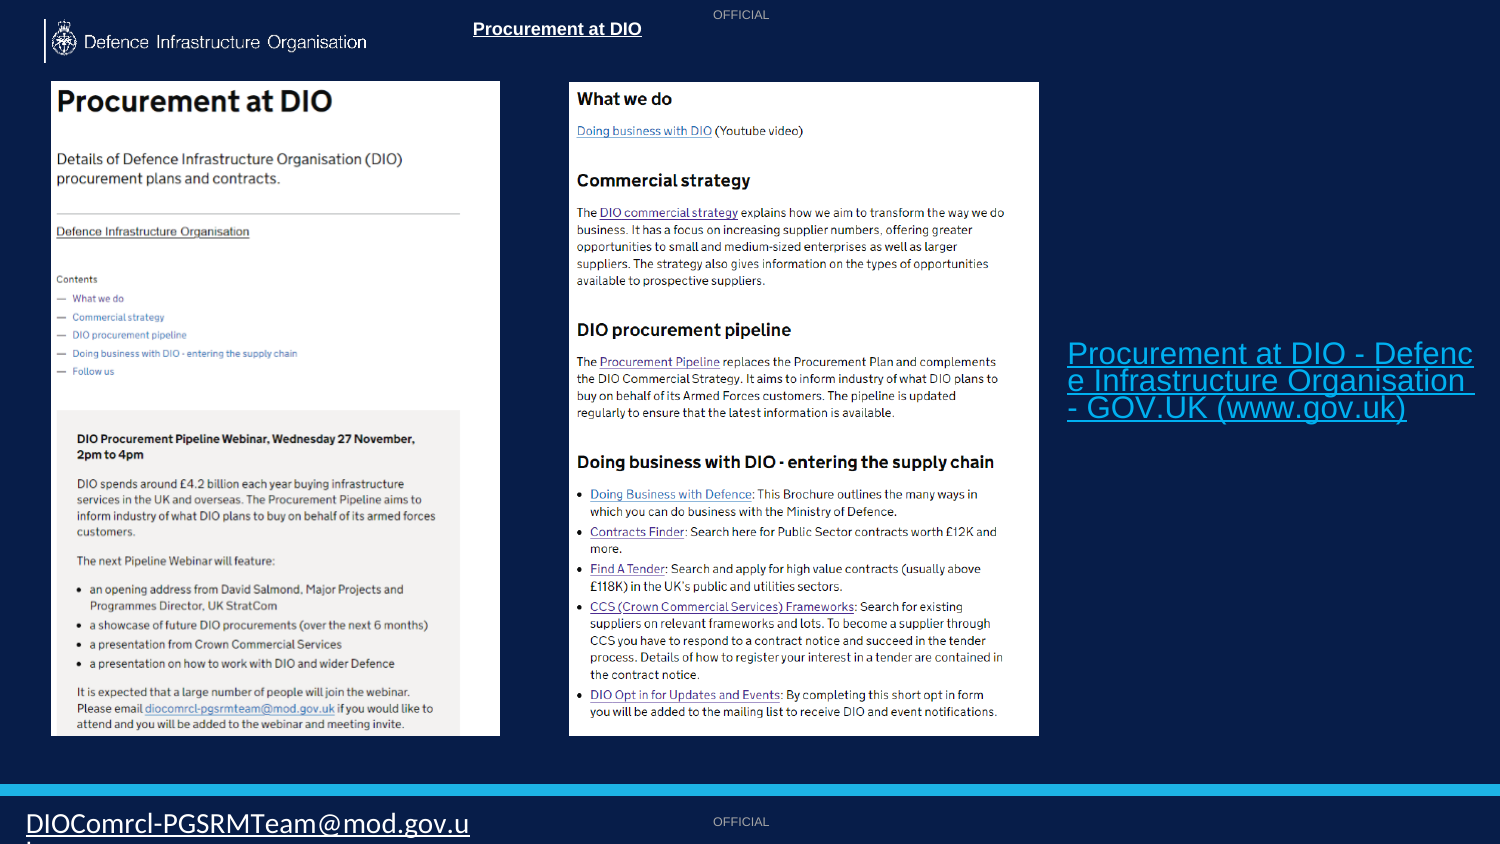

# Procurement at DIO
Procurement at DIO - Defence Infrastructure Organisation - GOV.UK (www.gov.uk)
DIOComrcl-PGSRMTeam@mod.gov.uk